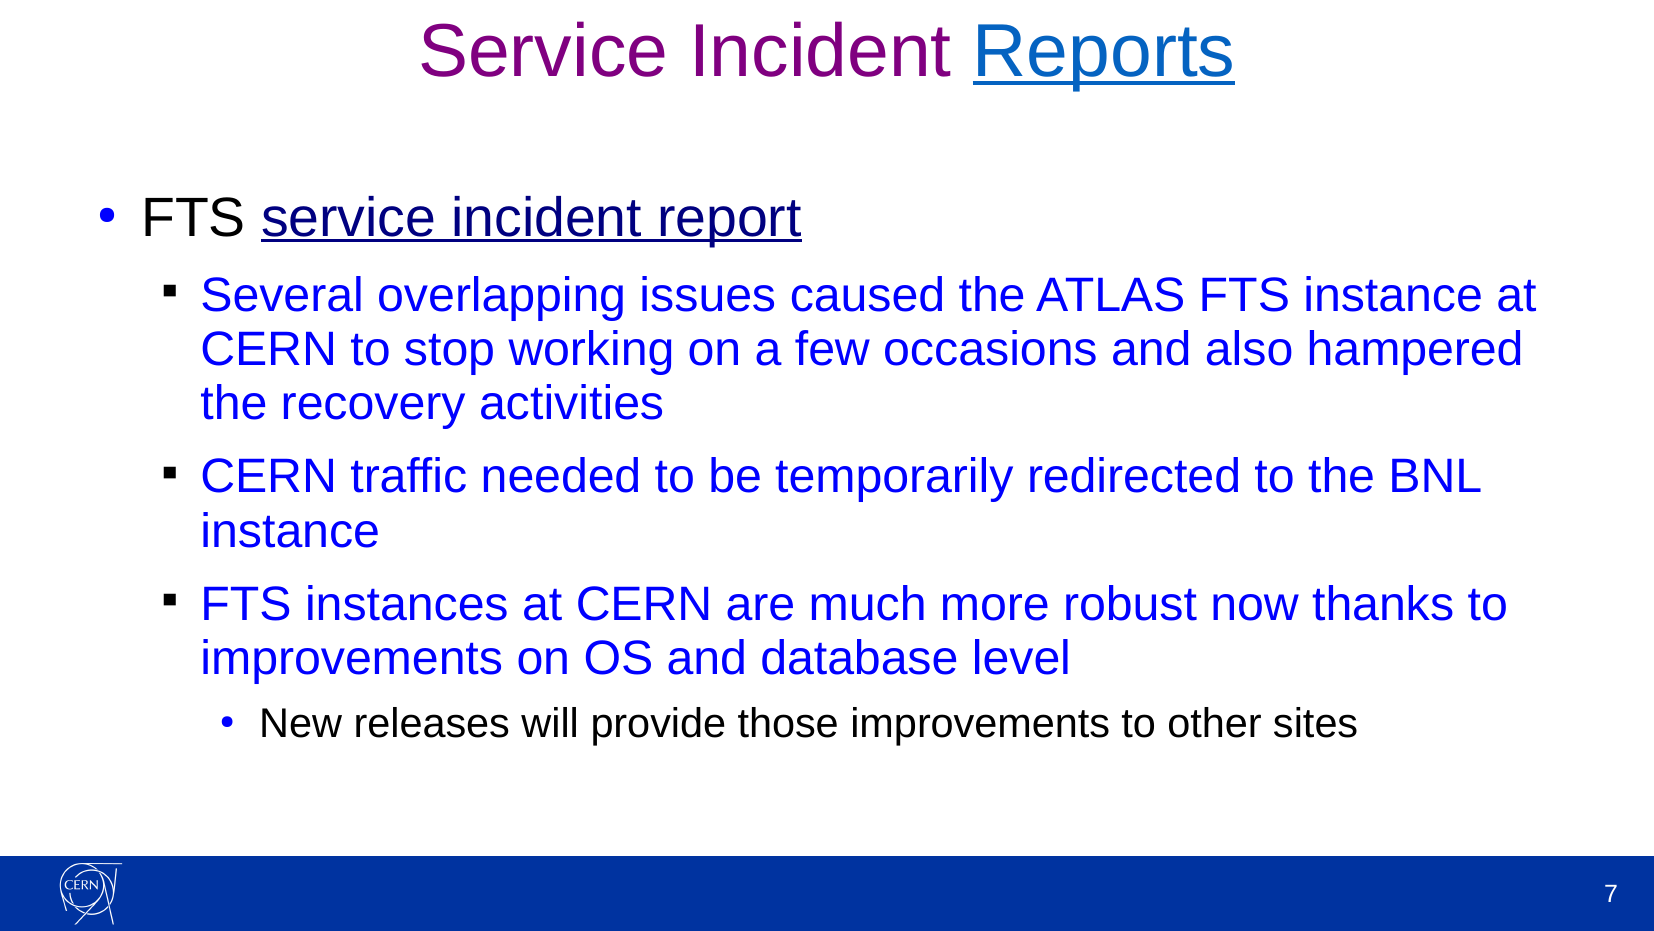

# Service Incident Reports
FTS service incident report
Several overlapping issues caused the ATLAS FTS instance at CERN to stop working on a few occasions and also hampered the recovery activities
CERN traffic needed to be temporarily redirected to the BNL instance
FTS instances at CERN are much more robust now thanks to improvements on OS and database level
New releases will provide those improvements to other sites
7